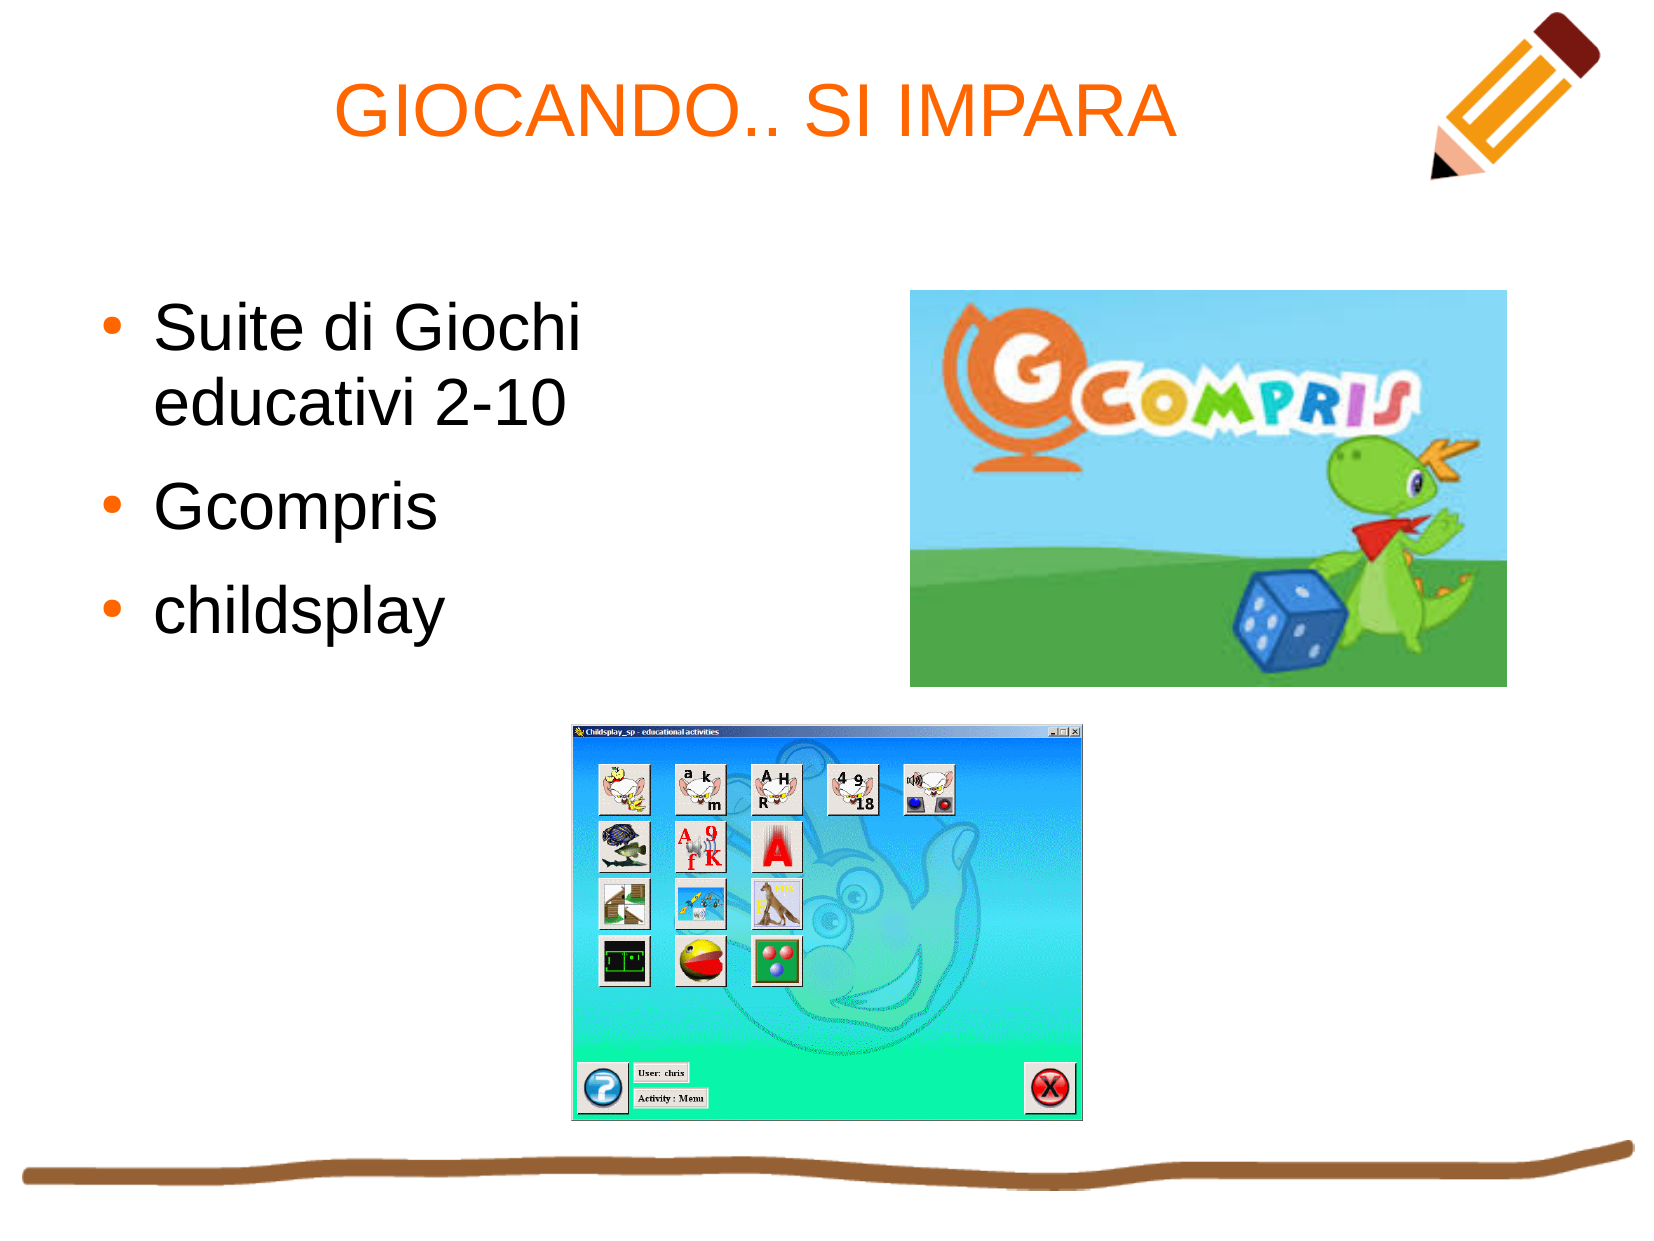

# GIOCANDO.. SI IMPARA
Suite di Giochi educativi 2-10
Gcompris
childsplay